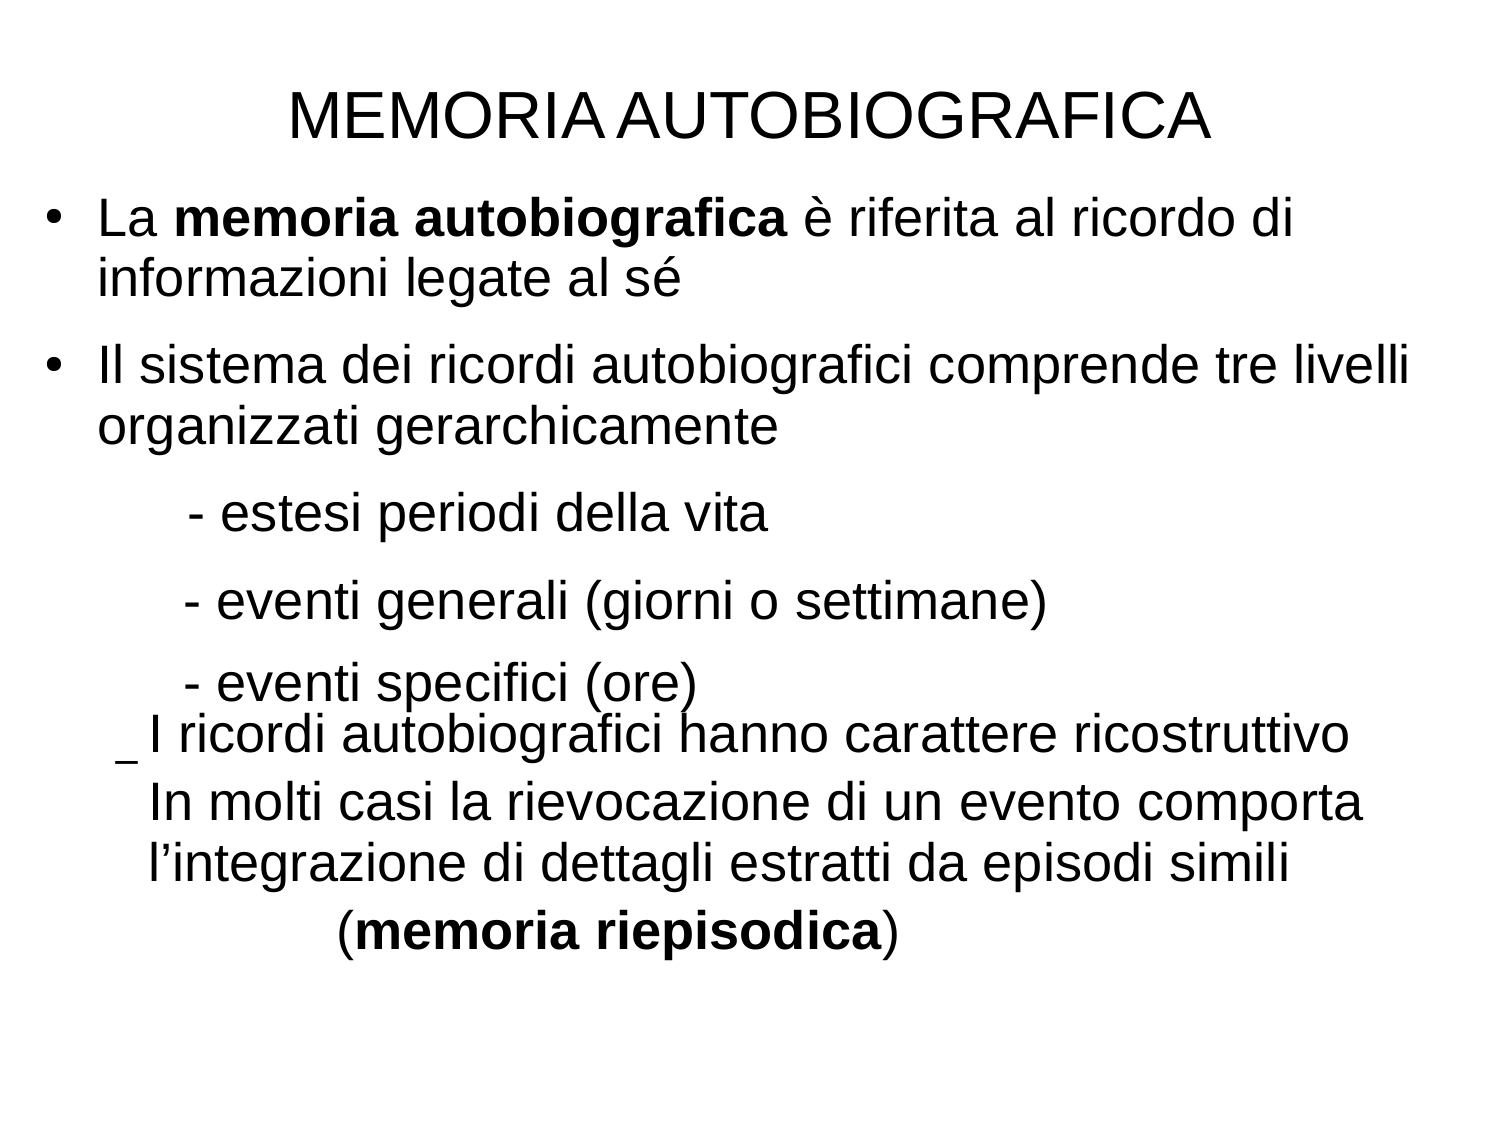

# MEMORIA AUTOBIOGRAFICA
La memoria autobiografica è riferita al ricordo di informazioni legate al sé
Il sistema dei ricordi autobiografici comprende tre livelli organizzati gerarchicamente
 - estesi periodi della vita
 - eventi generali (giorni o settimane)
 - eventi specifici (ore)
I ricordi autobiografici hanno carattere ricostruttivo
In molti casi la rievocazione di un evento comporta l’integrazione di dettagli estratti da episodi simili
(memoria riepisodica)